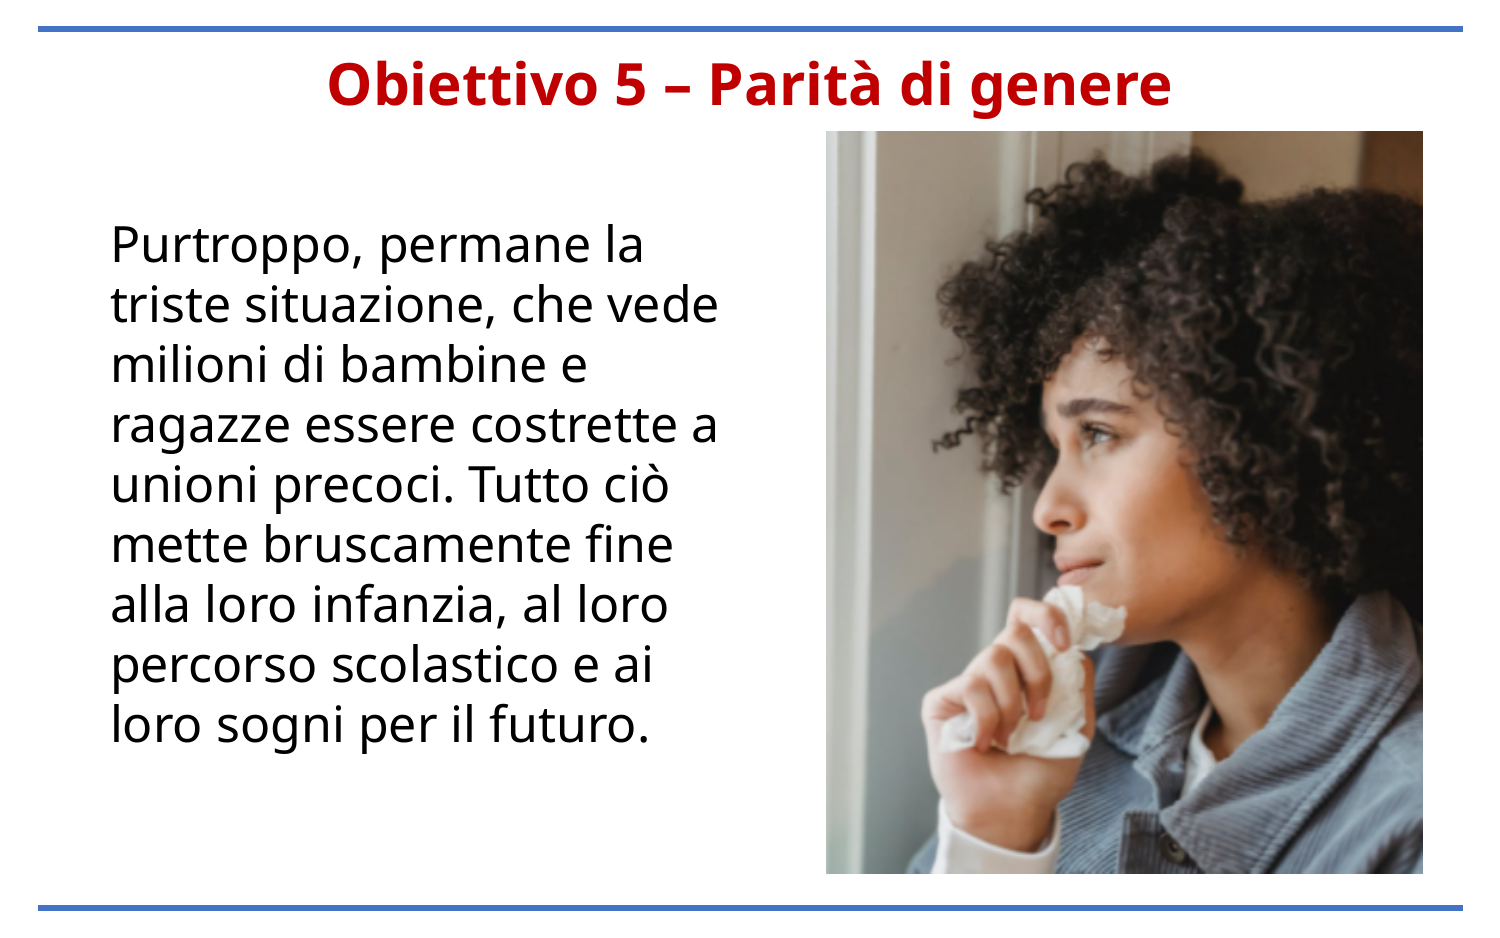

# Obiettivo 5 – Parità di genere
Purtroppo, permane la triste situazione, che vede milioni di bambine e ragazze essere costrette a unioni precoci. Tutto ciò mette bruscamente fine alla loro infanzia, al loro percorso scolastico e ai loro sogni per il futuro.